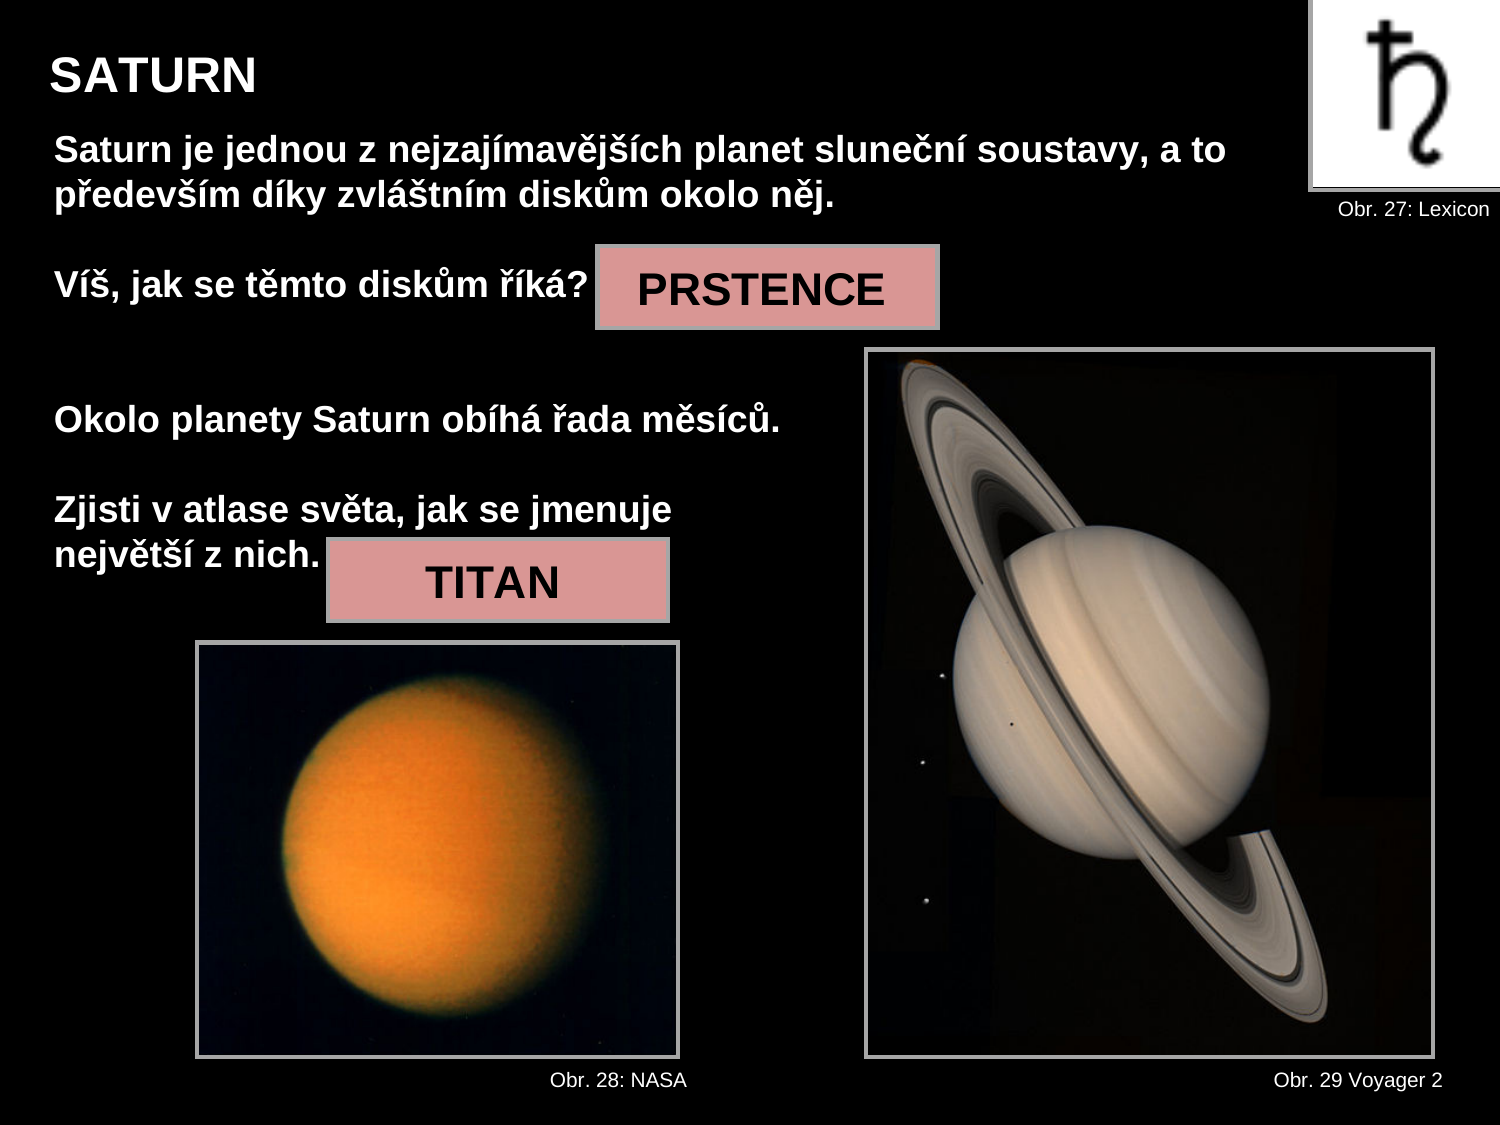

SATURN
Saturn je jednou z nejzajímavějších planet sluneční soustavy, a to
především díky zvláštním diskům okolo něj.
Víš, jak se těmto diskům říká?
Okolo planety Saturn obíhá řada měsíců.
Zjisti v atlase světa, jak se jmenuje
největší z nich.
Obr. 27: Lexicon
PRSTENCE
TITAN
Obr. 28: NASA
Obr. 29 Voyager 2